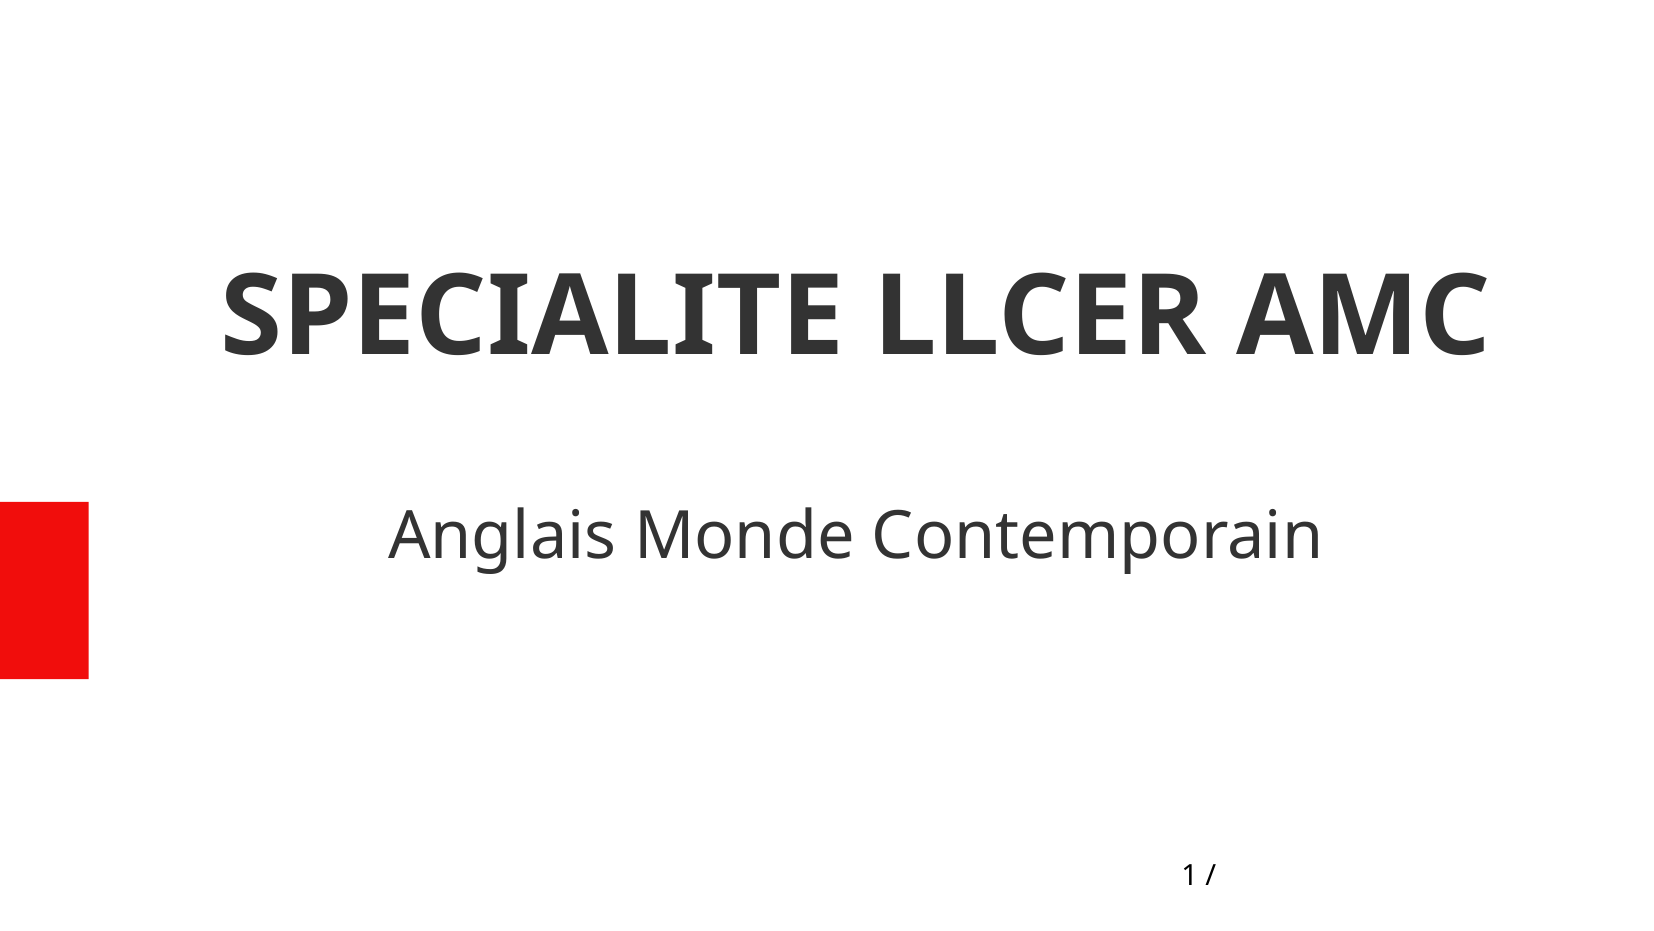

# SPECIALITE LLCER AMC
Anglais Monde Contemporain